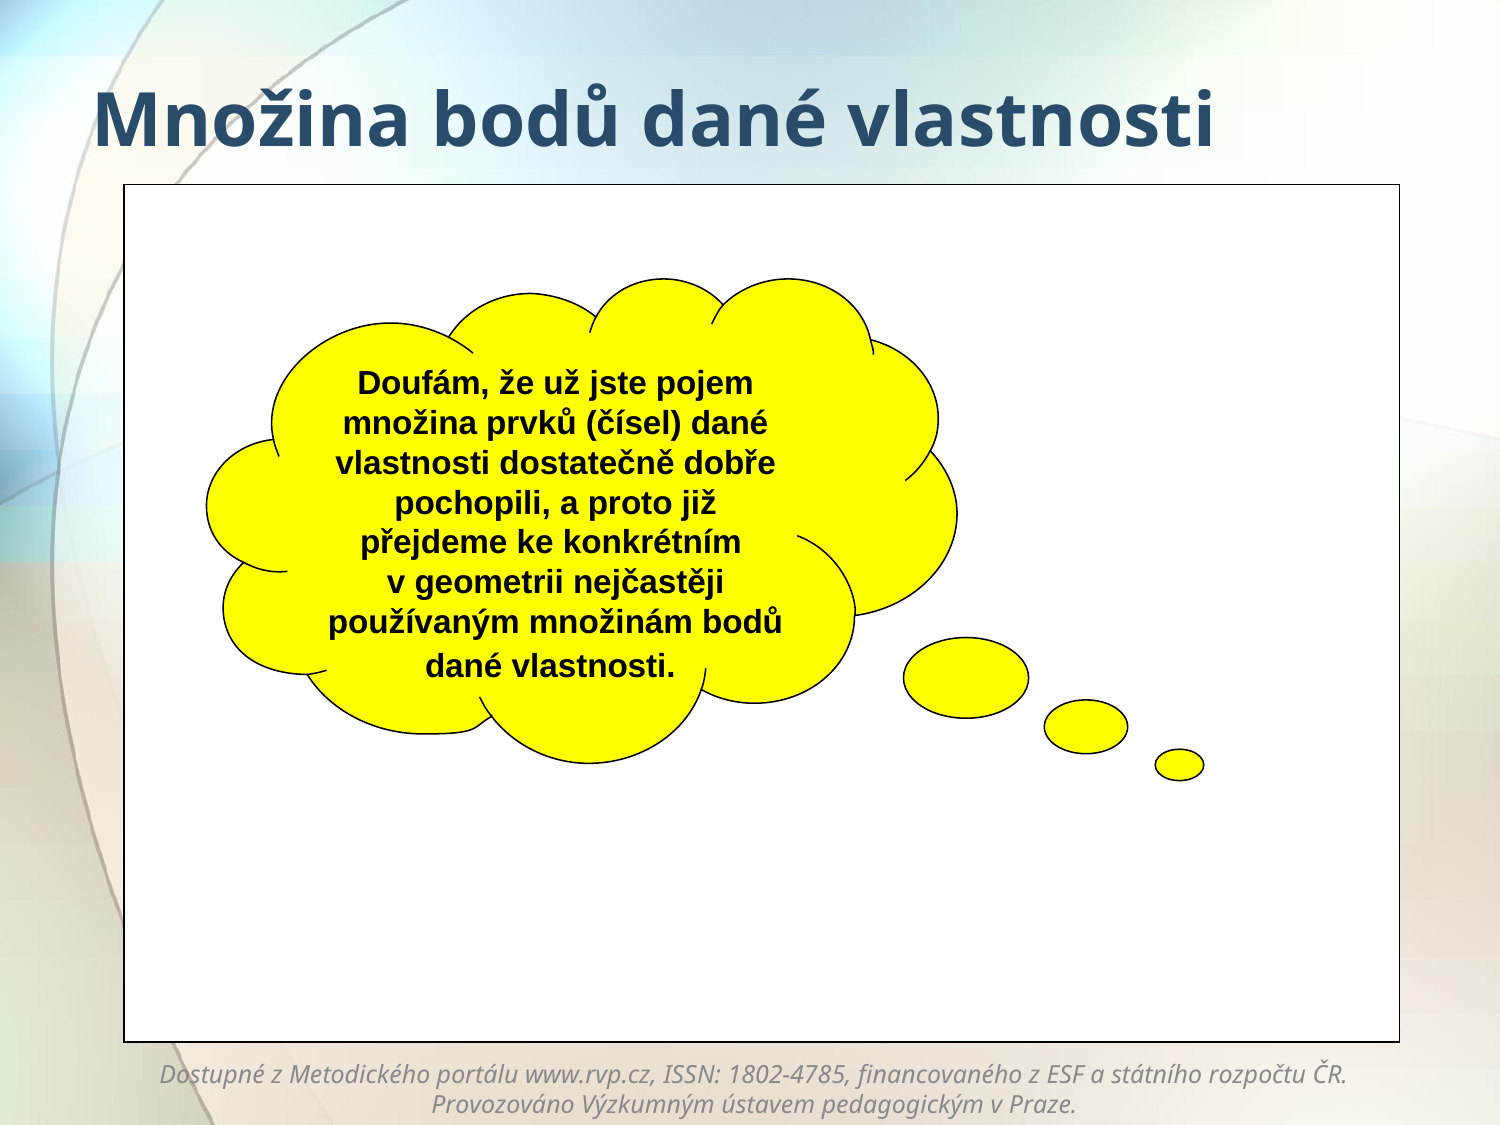

# Množina bodů dané vlastnosti
Doufám, že už jste pojem množina prvků (čísel) dané vlastnosti dostatečně dobře pochopili, a proto již přejdeme ke konkrétním
v geometrii nejčastěji používaným množinám bodů dané vlastnosti.